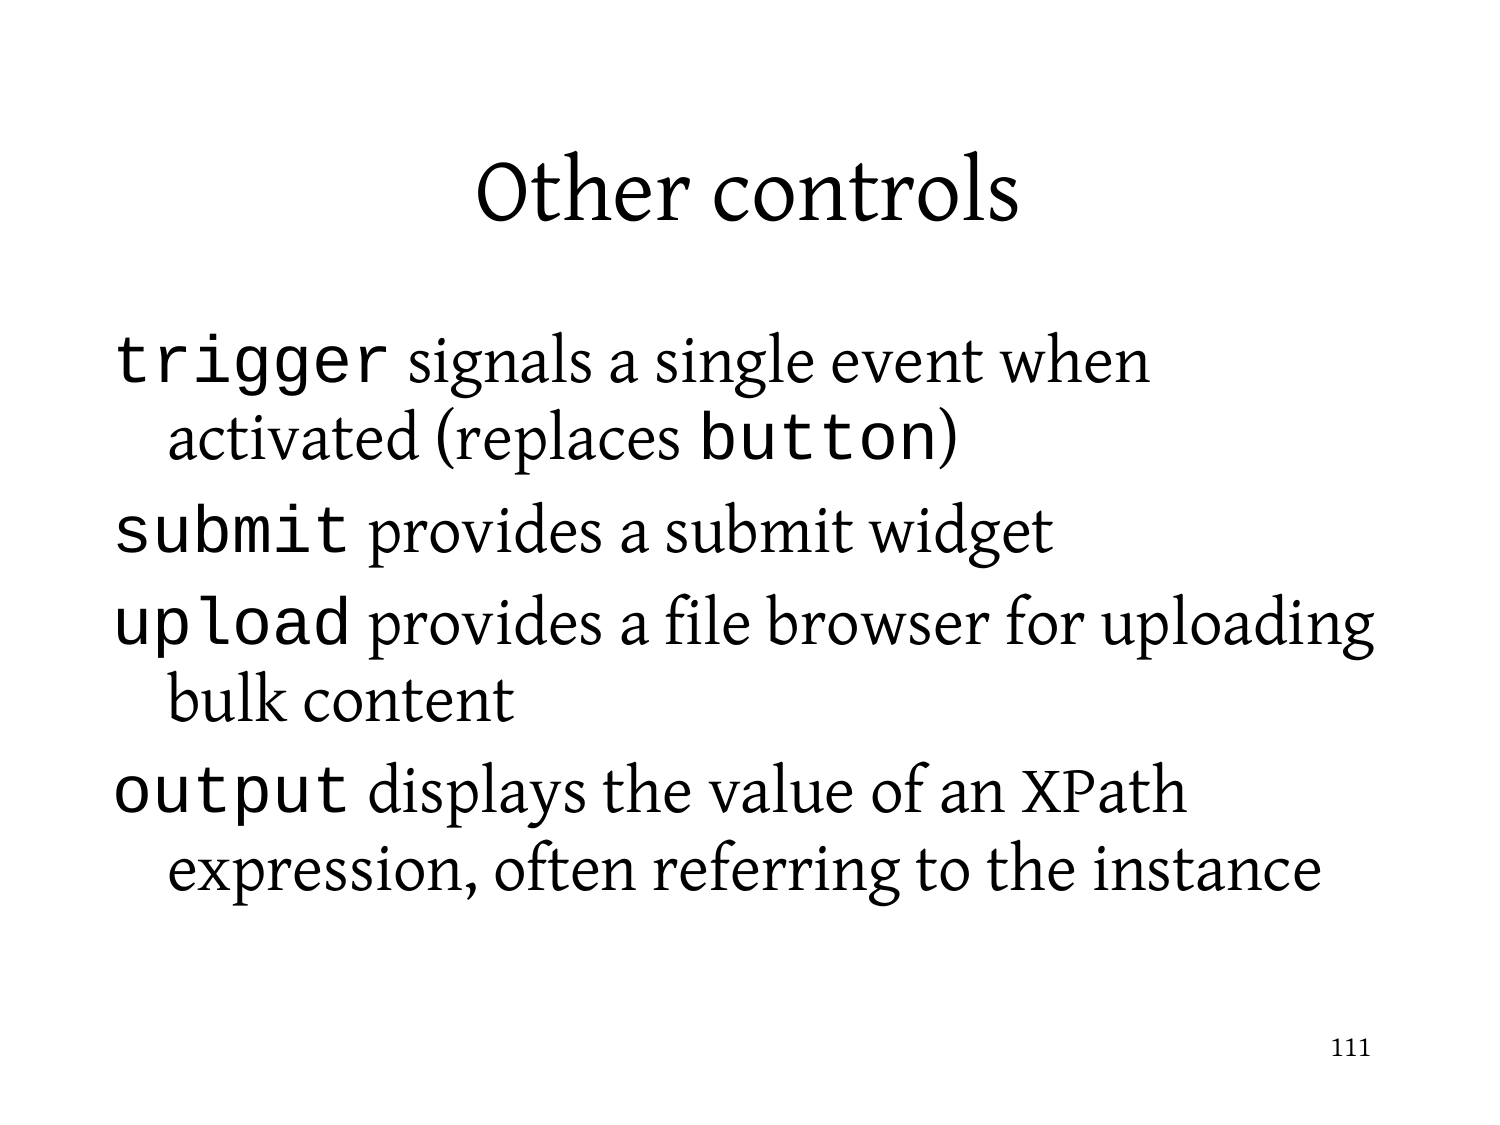

# Other controls
trigger signals a single event when activated (replaces button)
submit provides a submit widget
upload provides a file browser for uploading bulk content
output displays the value of an XPath expression, often referring to the instance